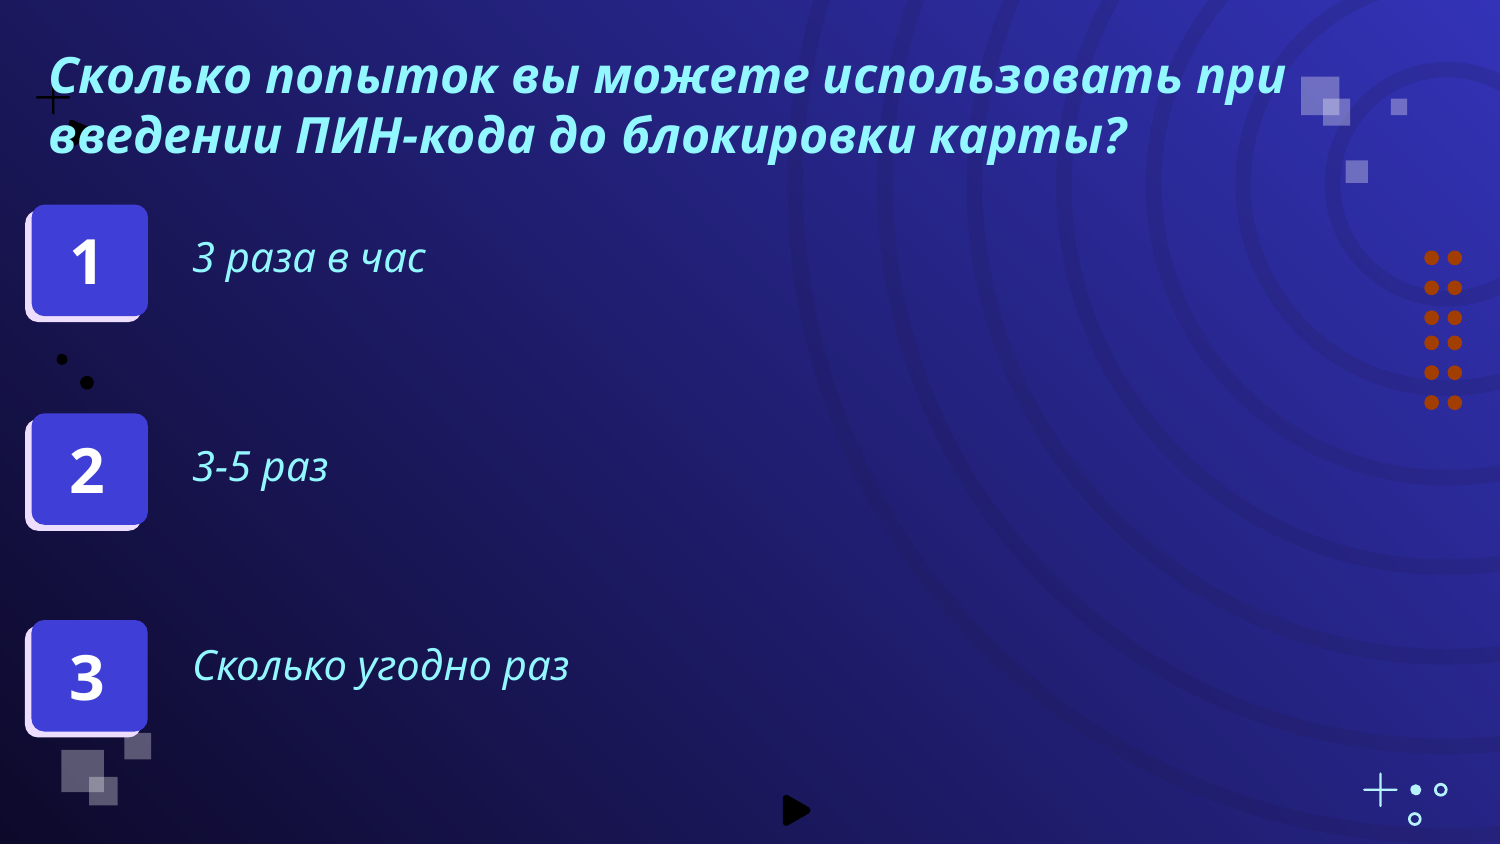

Сколько попыток вы можете использовать при введении ПИН-кода до блокировки карты?
3 раза в час
1
# 3-5 раз
2
Сколько угодно раз
3